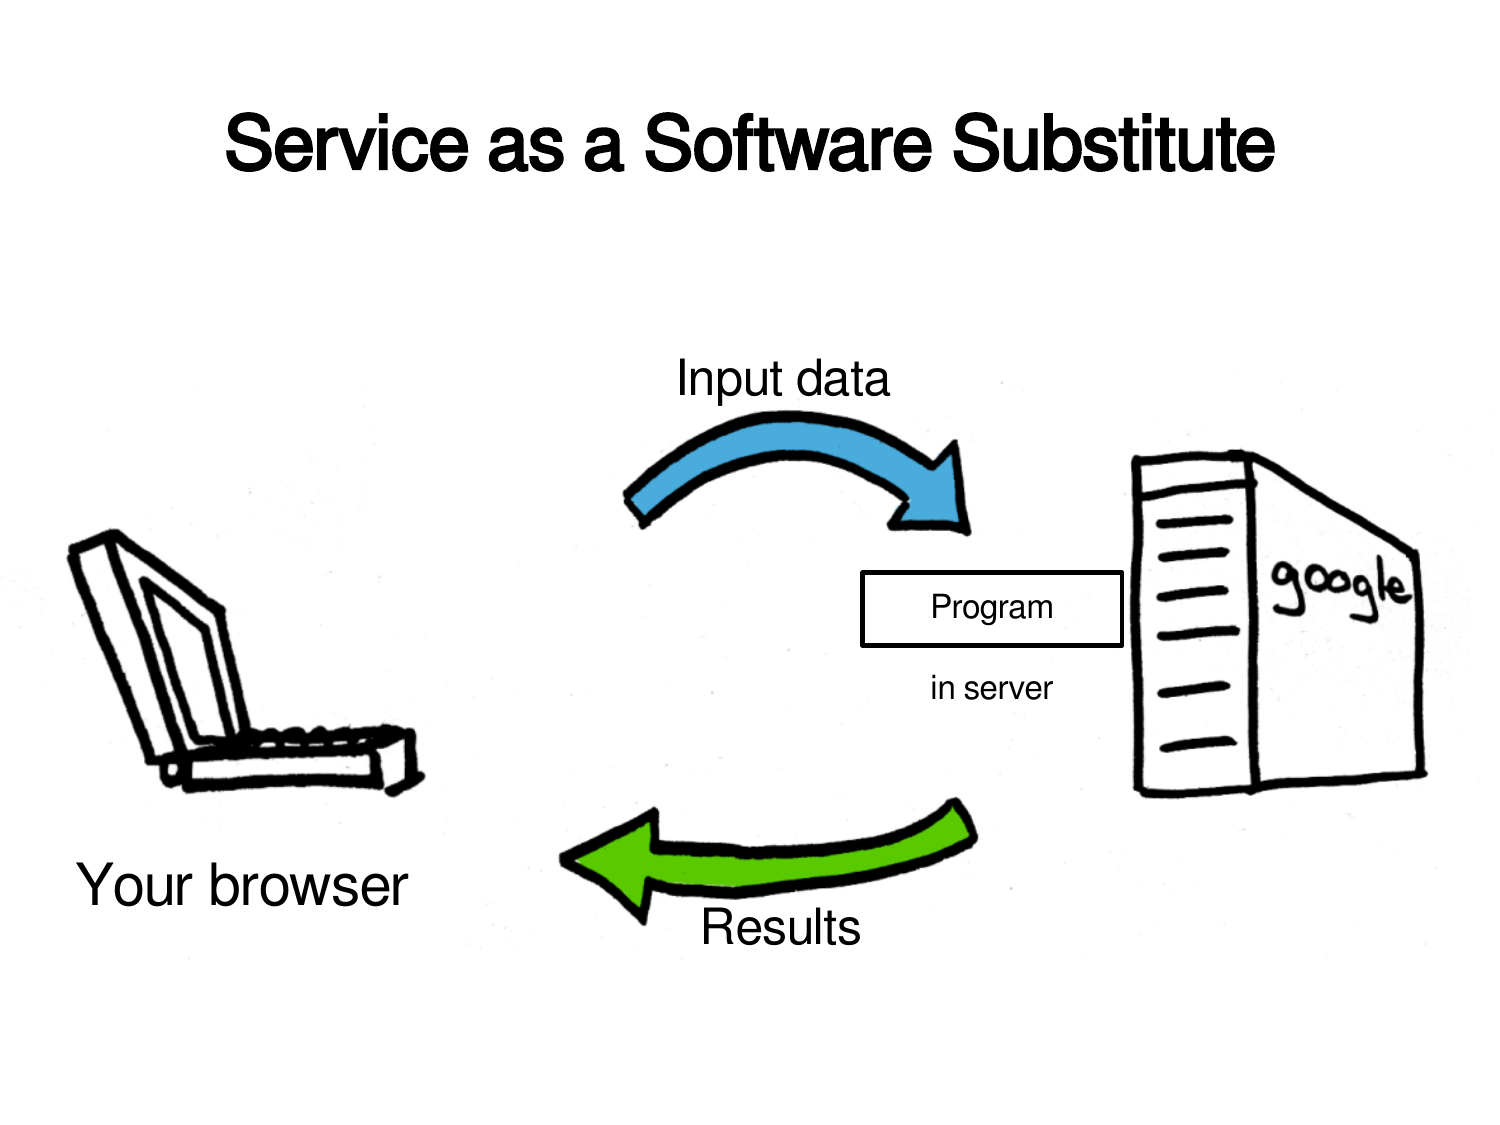

Service as a Software Substitute
Input data
Program
in server
Your browser
Results